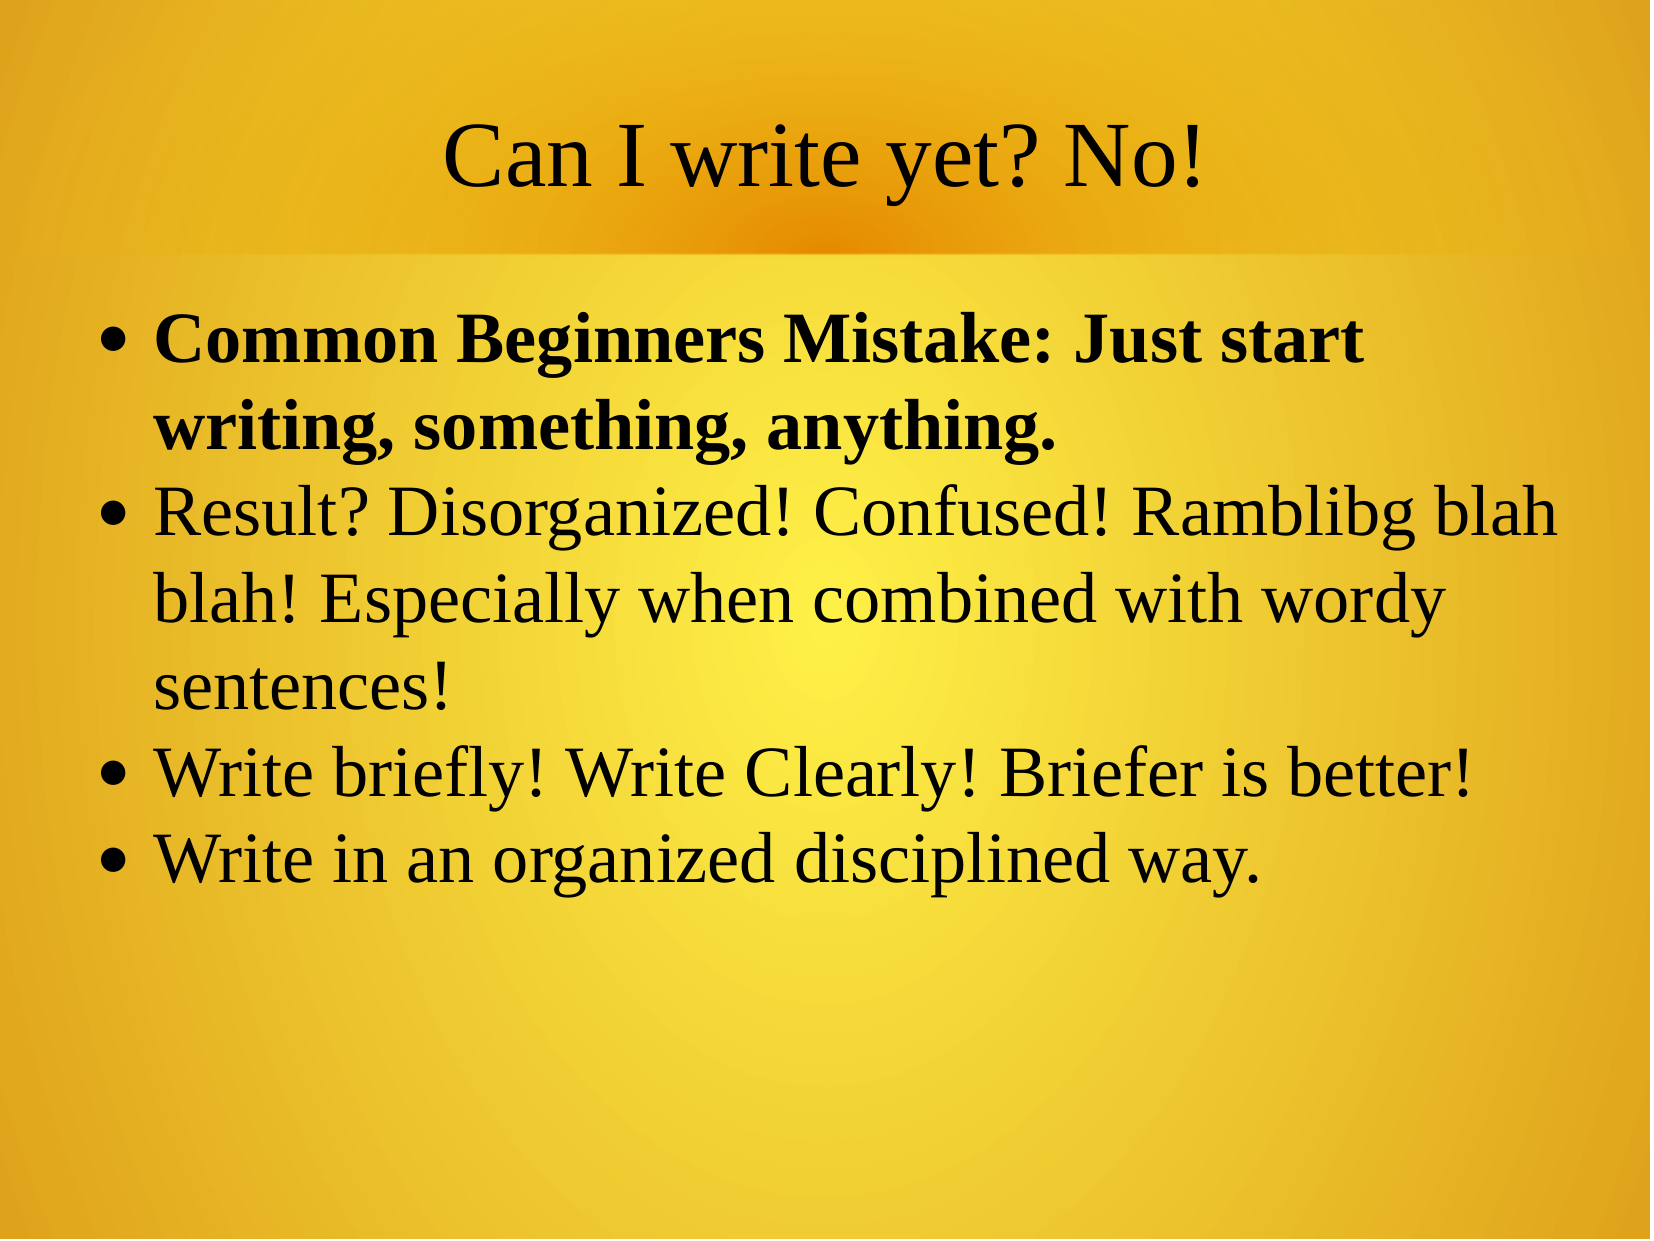

Can I write yet? No!
Common Beginners Mistake: Just start writing, something, anything.
Result? Disorganized! Confused! Ramblibg blah blah! Especially when combined with wordy sentences!
Write briefly! Write Clearly! Briefer is better!
Write in an organized disciplined way.